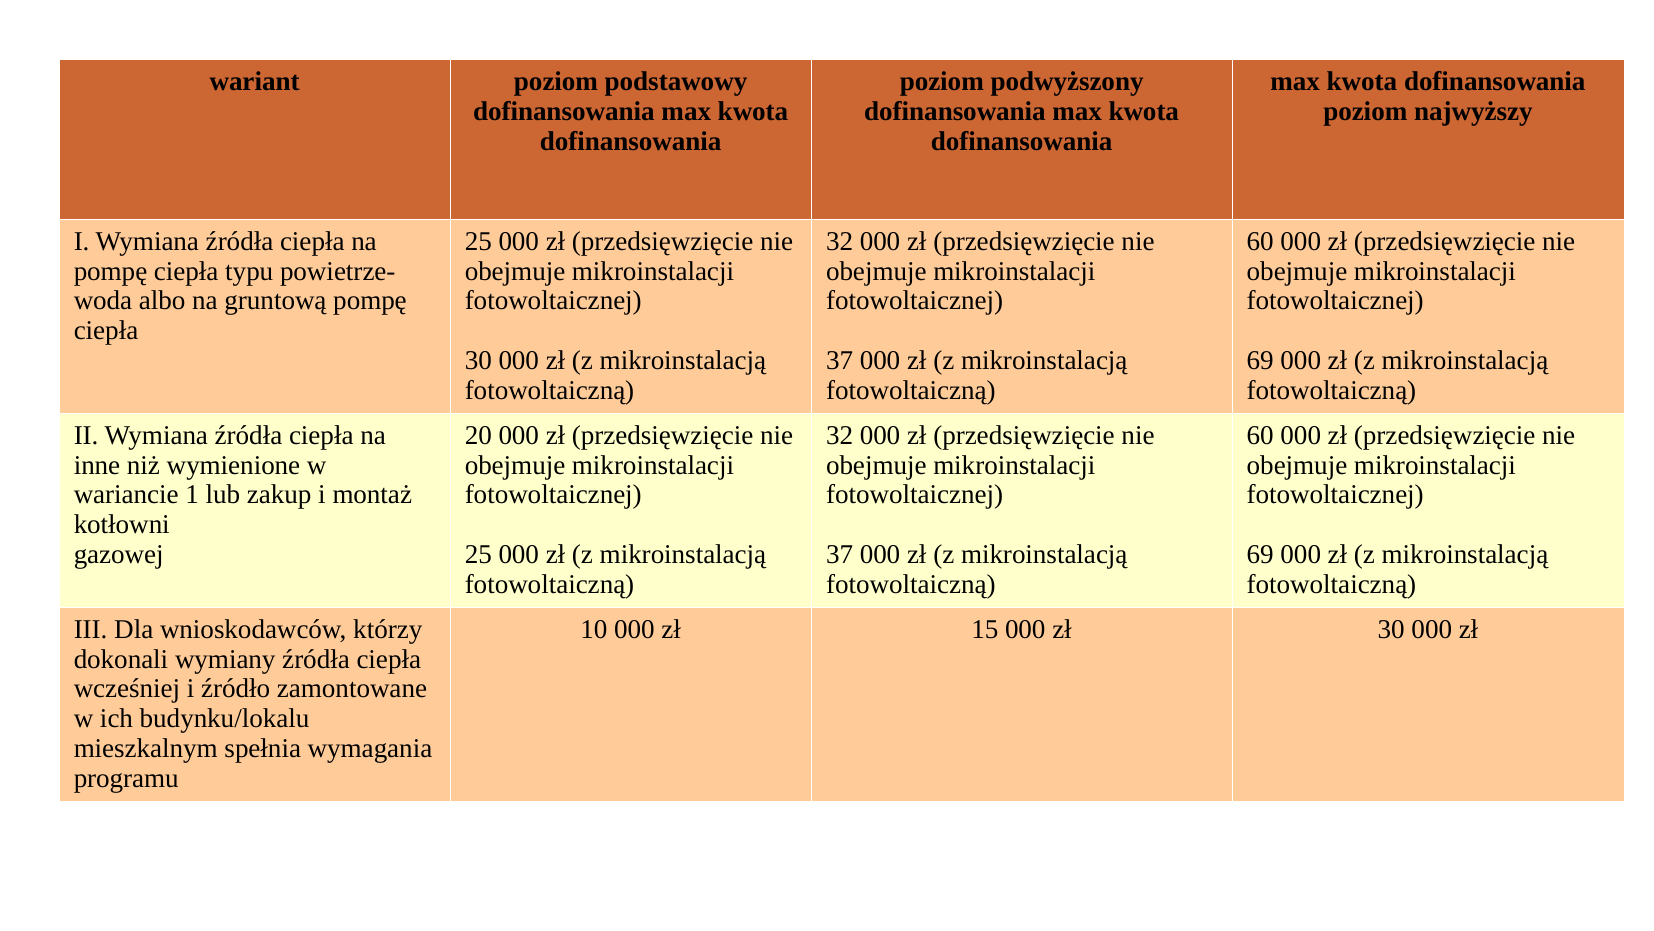

| wariant | poziom podstawowy dofinansowania max kwota dofinansowania | poziom podwyższony dofinansowania max kwota dofinansowania | max kwota dofinansowania poziom najwyższy |
| --- | --- | --- | --- |
| I. Wymiana źródła ciepła na pompę ciepła typu powietrze-woda albo na gruntową pompę ciepła | 25 000 zł (przedsięwzięcie nie obejmuje mikroinstalacji fotowoltaicznej) 30 000 zł (z mikroinstalacją fotowoltaiczną) | 32 000 zł (przedsięwzięcie nie obejmuje mikroinstalacji fotowoltaicznej) 37 000 zł (z mikroinstalacją fotowoltaiczną) | 60 000 zł (przedsięwzięcie nie obejmuje mikroinstalacji fotowoltaicznej) 69 000 zł (z mikroinstalacją fotowoltaiczną) |
| II. Wymiana źródła ciepła na inne niż wymienione w wariancie 1 lub zakup i montaż kotłowni gazowej | 20 000 zł (przedsięwzięcie nie obejmuje mikroinstalacji fotowoltaicznej) 25 000 zł (z mikroinstalacją fotowoltaiczną) | 32 000 zł (przedsięwzięcie nie obejmuje mikroinstalacji fotowoltaicznej) 37 000 zł (z mikroinstalacją fotowoltaiczną) | 60 000 zł (przedsięwzięcie nie obejmuje mikroinstalacji fotowoltaicznej) 69 000 zł (z mikroinstalacją fotowoltaiczną) |
| III. Dla wnioskodawców, którzy dokonali wymiany źródła ciepła wcześniej i źródło zamontowane w ich budynku/lokalu mieszkalnym spełnia wymagania programu | 10 000 zł | 15 000 zł | 30 000 zł |